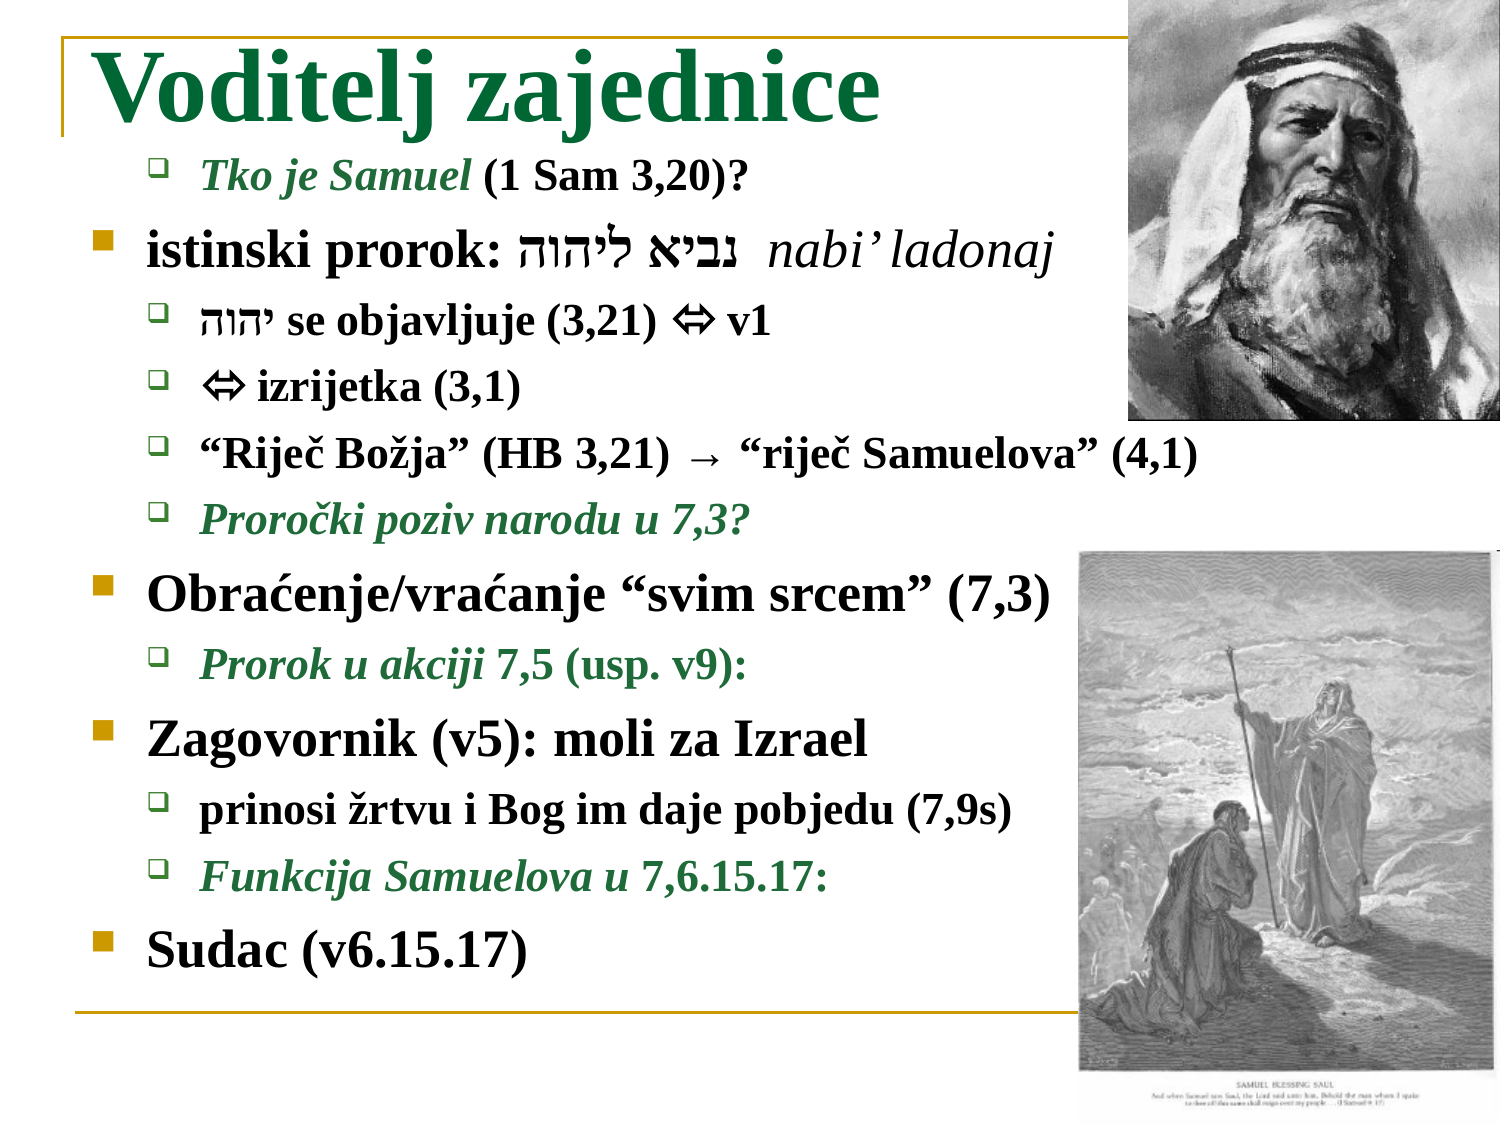

# Voditelj zajednice
Tko je Samuel (1 Sam 3,20)?
istinski prorok: נביא ליהוה nabi’ ladonaj
יהוה se objavljuje (3,21)  v1
 izrijetka (3,1)
“Riječ Božja” (HB 3,21) → “riječ Samuelova” (4,1)
Proročki poziv narodu u 7,3?
Obraćenje/vraćanje “svim srcem” (7,3)
Prorok u akciji 7,5 (usp. v9):
Zagovornik (v5): moli za Izrael
prinosi žrtvu i Bog im daje pobjedu (7,9s)
Funkcija Samuelova u 7,6.15.17:
Sudac (v6.15.17)